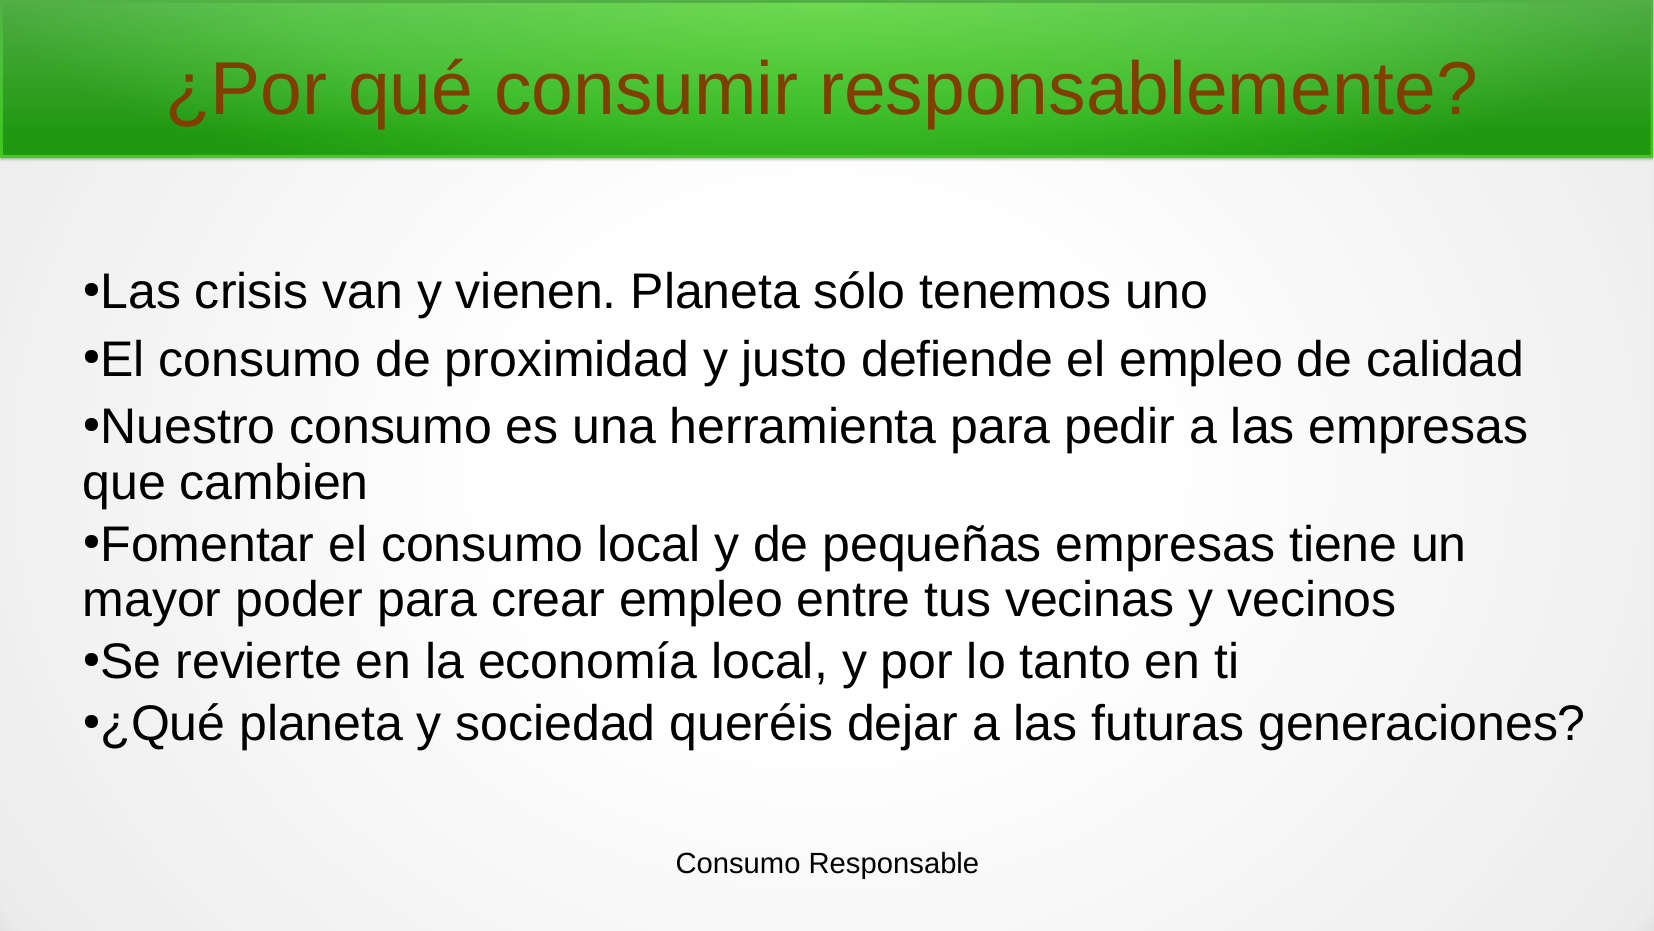

# ¿Por qué consumir responsablemente?
Las crisis van y vienen. Planeta sólo tenemos uno
El consumo de proximidad y justo defiende el empleo de calidad
Nuestro consumo es una herramienta para pedir a las empresas que cambien
Fomentar el consumo local y de pequeñas empresas tiene un mayor poder para crear empleo entre tus vecinas y vecinos
Se revierte en la economía local, y por lo tanto en ti
¿Qué planeta y sociedad queréis dejar a las futuras generaciones?
Consumo Responsable